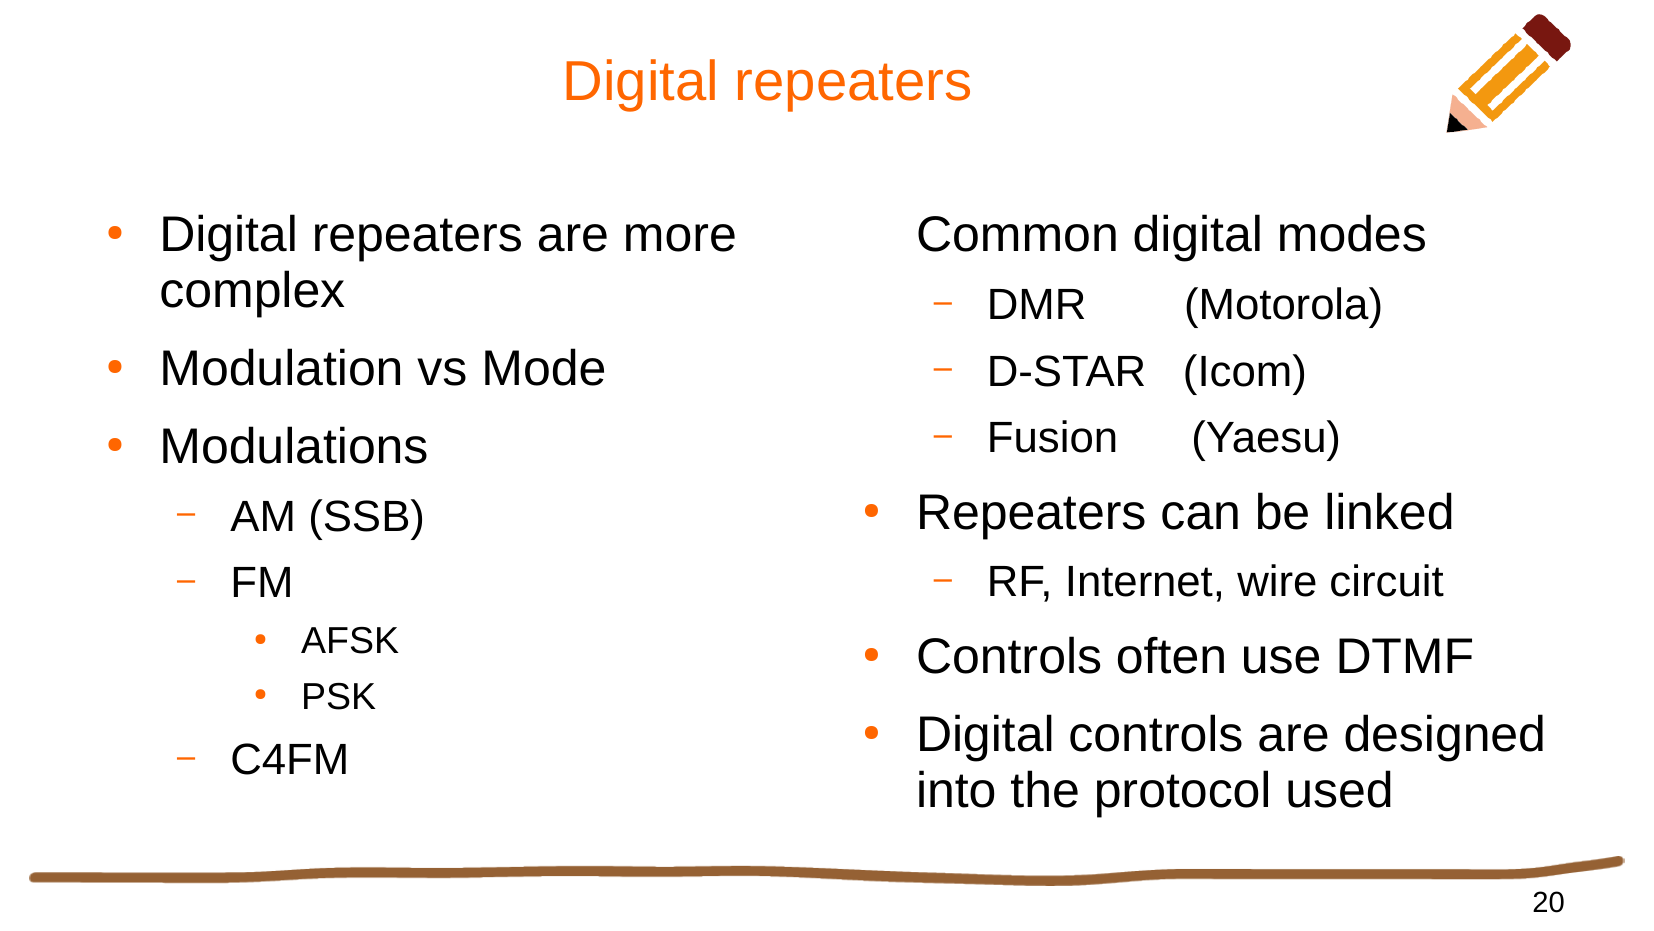

# Digital repeaters
Digital repeaters are more complex
Modulation vs Mode
Modulations
AM (SSB)
FM
AFSK
PSK
C4FM
Common digital modes
DMR (Motorola)
D-STAR (Icom)
Fusion (Yaesu)
Repeaters can be linked
RF, Internet, wire circuit
Controls often use DTMF
Digital controls are designed into the protocol used
20